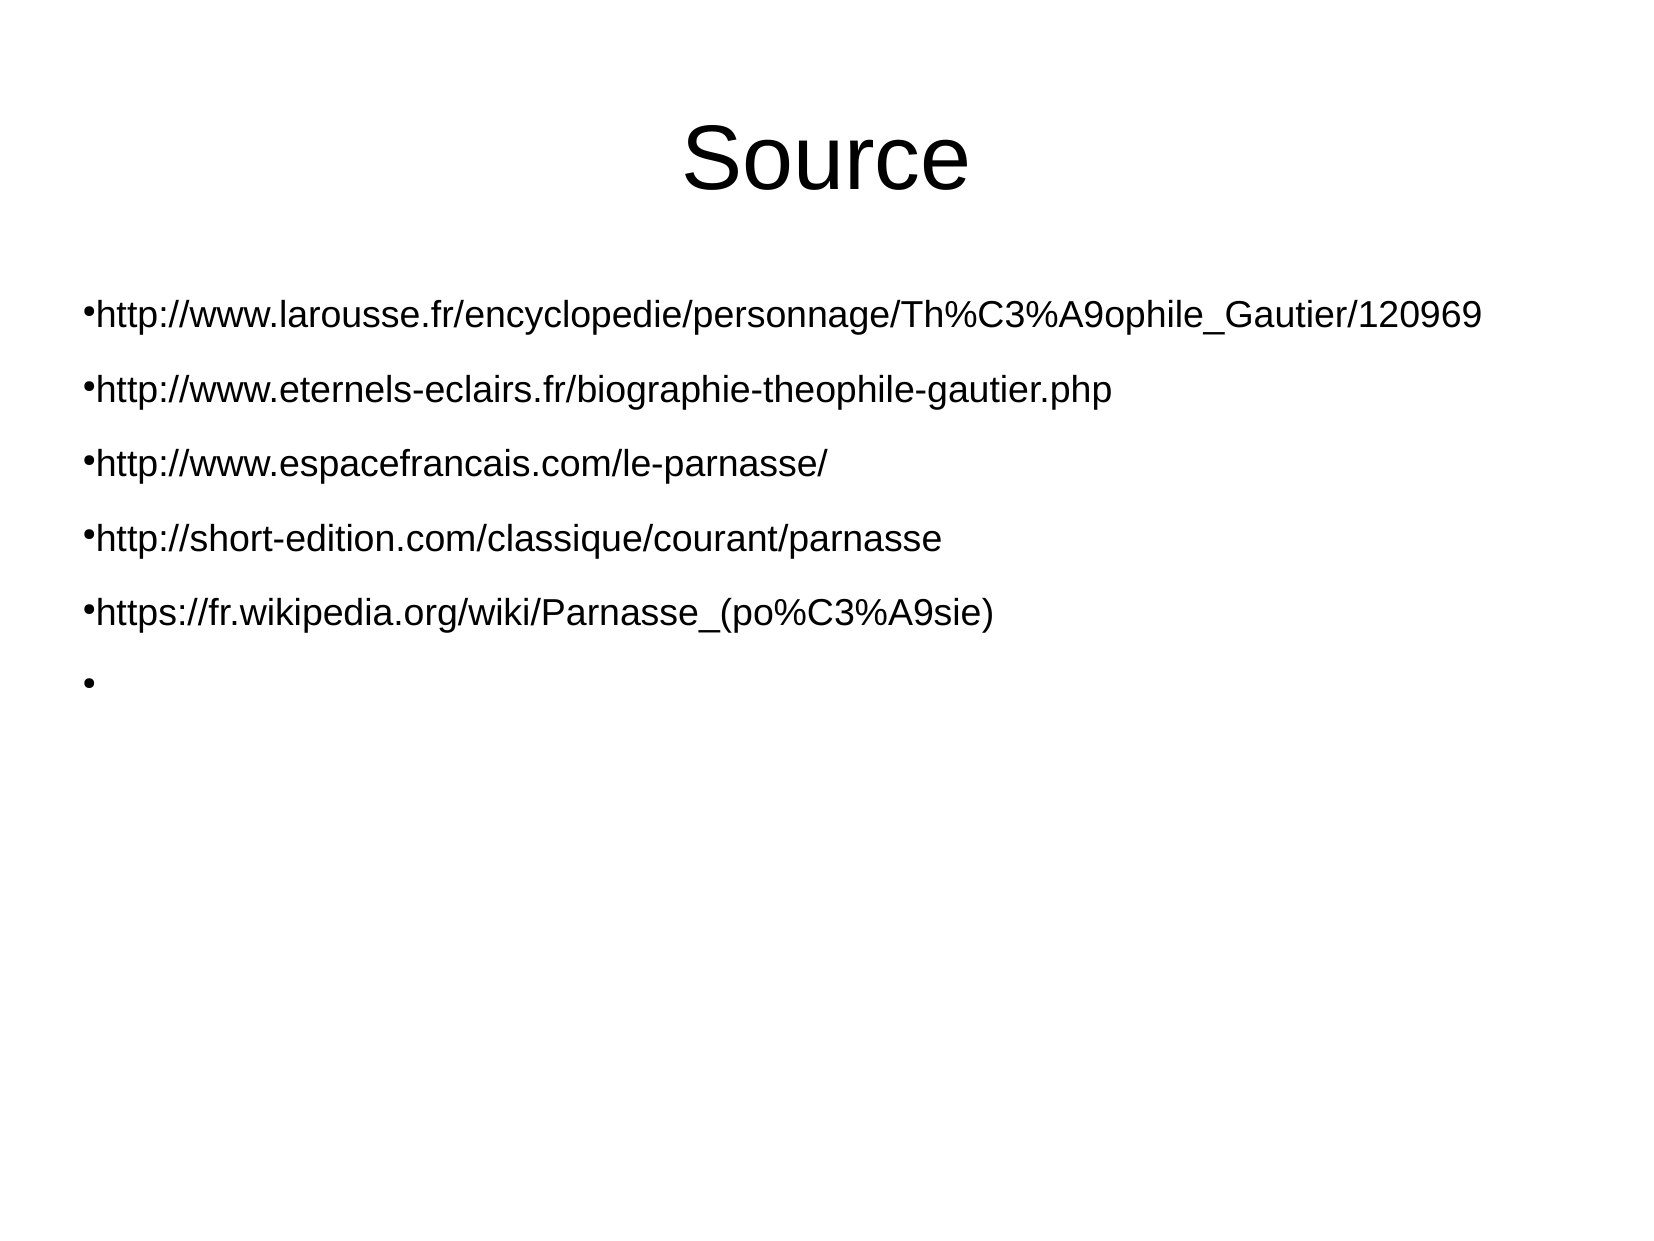

# Source
http://www.larousse.fr/encyclopedie/personnage/Th%C3%A9ophile_Gautier/120969
http://www.eternels-eclairs.fr/biographie-theophile-gautier.php
http://www.espacefrancais.com/le-parnasse/
http://short-edition.com/classique/courant/parnasse
https://fr.wikipedia.org/wiki/Parnasse_(po%C3%A9sie)